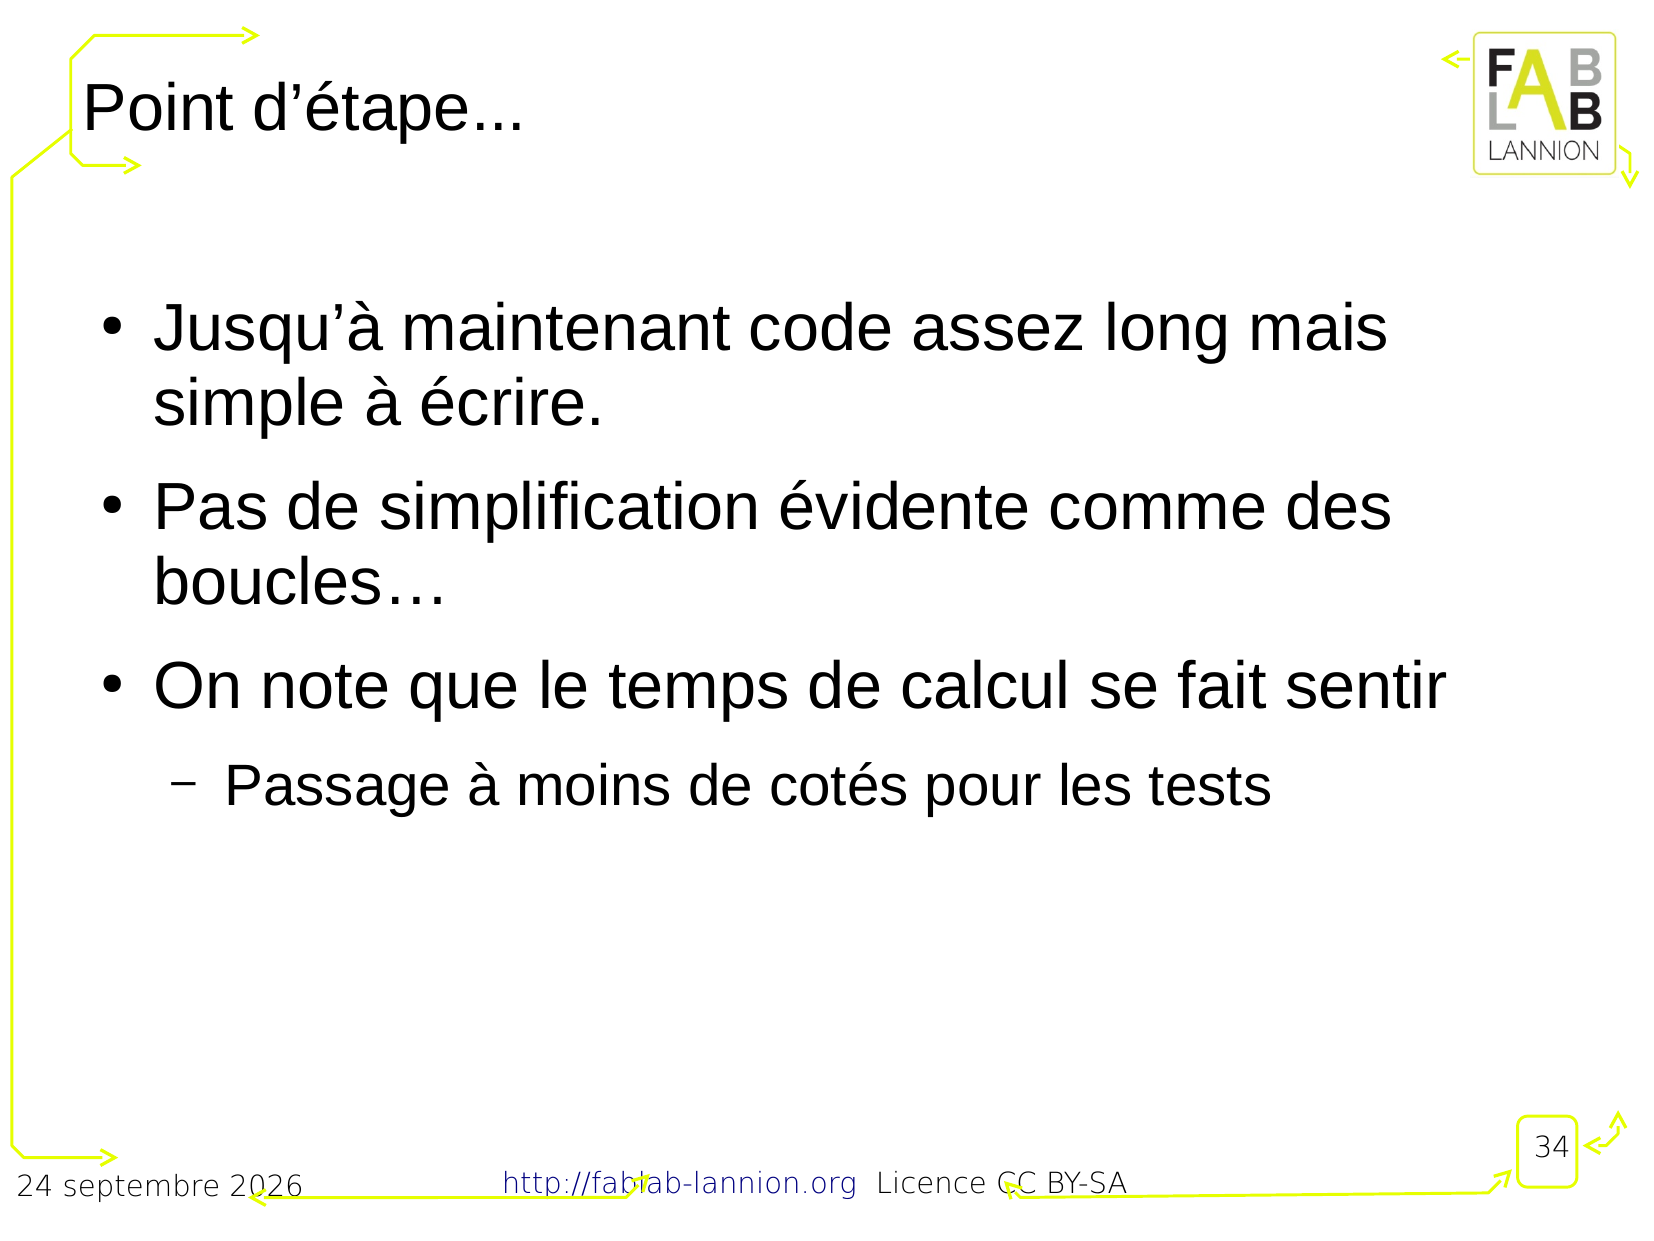

# Point d’étape...
Jusqu’à maintenant code assez long mais simple à écrire.
Pas de simplification évidente comme des boucles…
On note que le temps de calcul se fait sentir
Passage à moins de cotés pour les tests
34